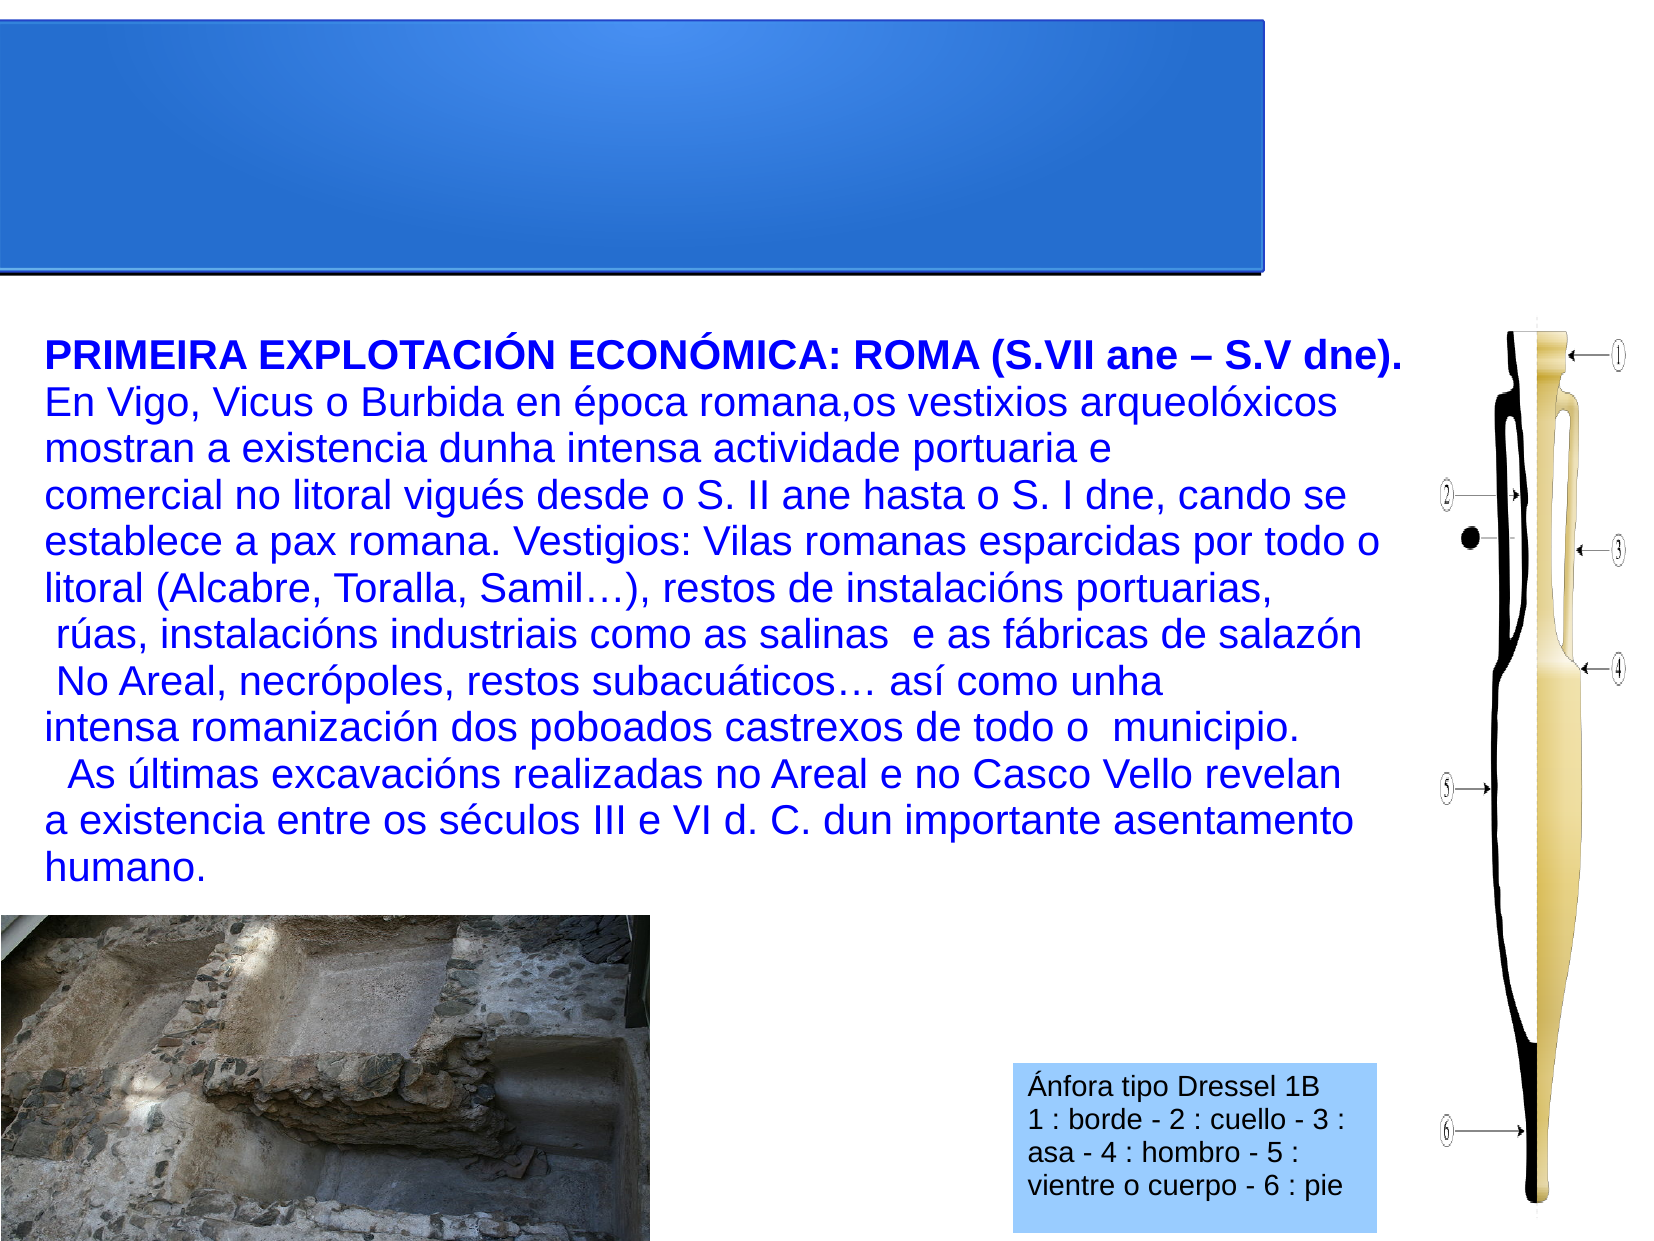

PRIMEIRA EXPLOTACIÓN ECONÓMICA: ROMA (S.VII ane – S.V dne).
En Vigo, Vicus o Burbida en época romana,os vestixios arqueolóxicos
mostran a existencia dunha intensa actividade portuaria e
comercial no litoral vigués desde o S. II ane hasta o S. I dne, cando se
establece a pax romana. Vestigios: Vilas romanas esparcidas por todo o
litoral (Alcabre, Toralla, Samil…), restos de instalacións portuarias,
 rúas, instalacións industriais como as salinas e as fábricas de salazón
 No Areal, necrópoles, restos subacuáticos… así como unha
intensa romanización dos poboados castrexos de todo o municipio.
 As últimas excavacións realizadas no Areal e no Casco Vello revelan
a existencia entre os séculos III e VI d. C. dun importante asentamento
humano.
| Ánfora tipo Dressel 1B 1 : borde - 2 : cuello - 3 : asa - 4 : hombro - 5 : vientre o cuerpo - 6 : pie |
| --- |